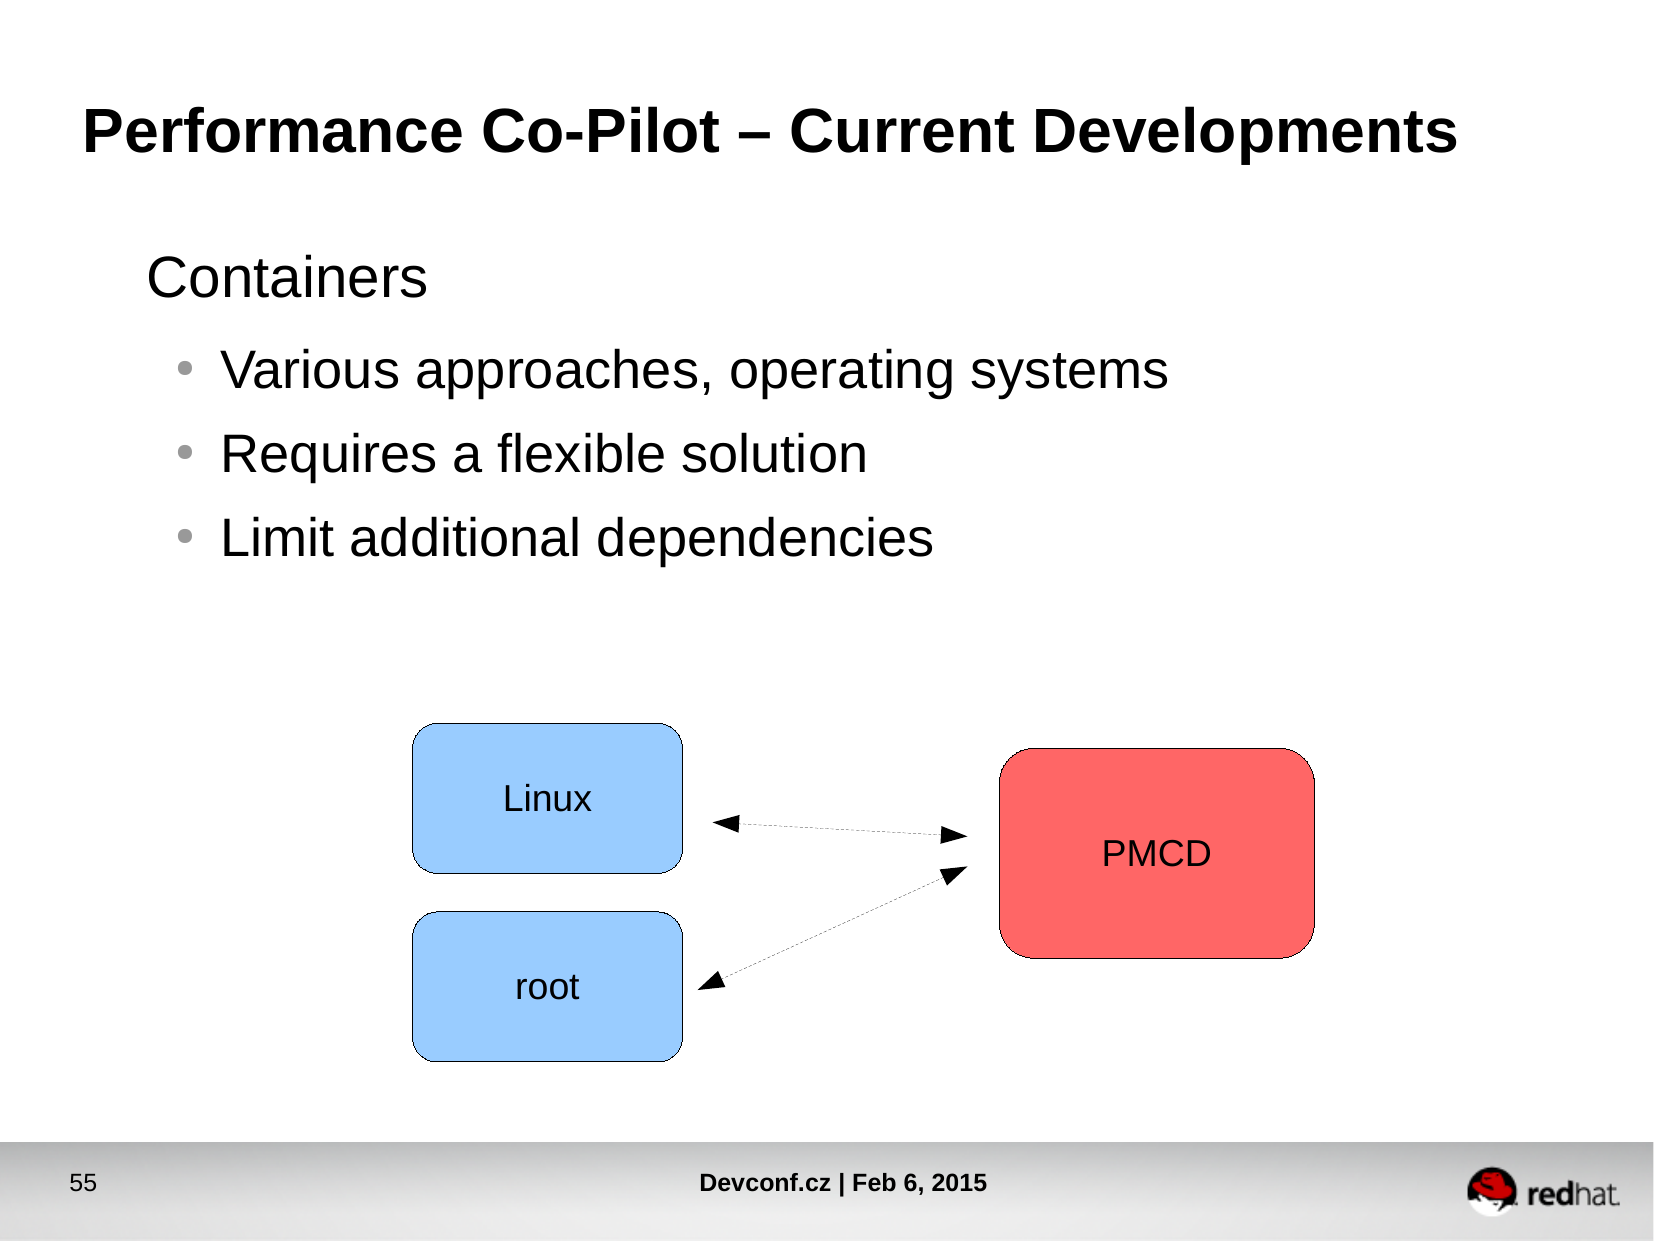

# Performance Co-Pilot – Current Developments
Containers
Various approaches, operating systems
Requires a flexible solution
Limit additional dependencies
Linux
PMCD
Application
Specific
root